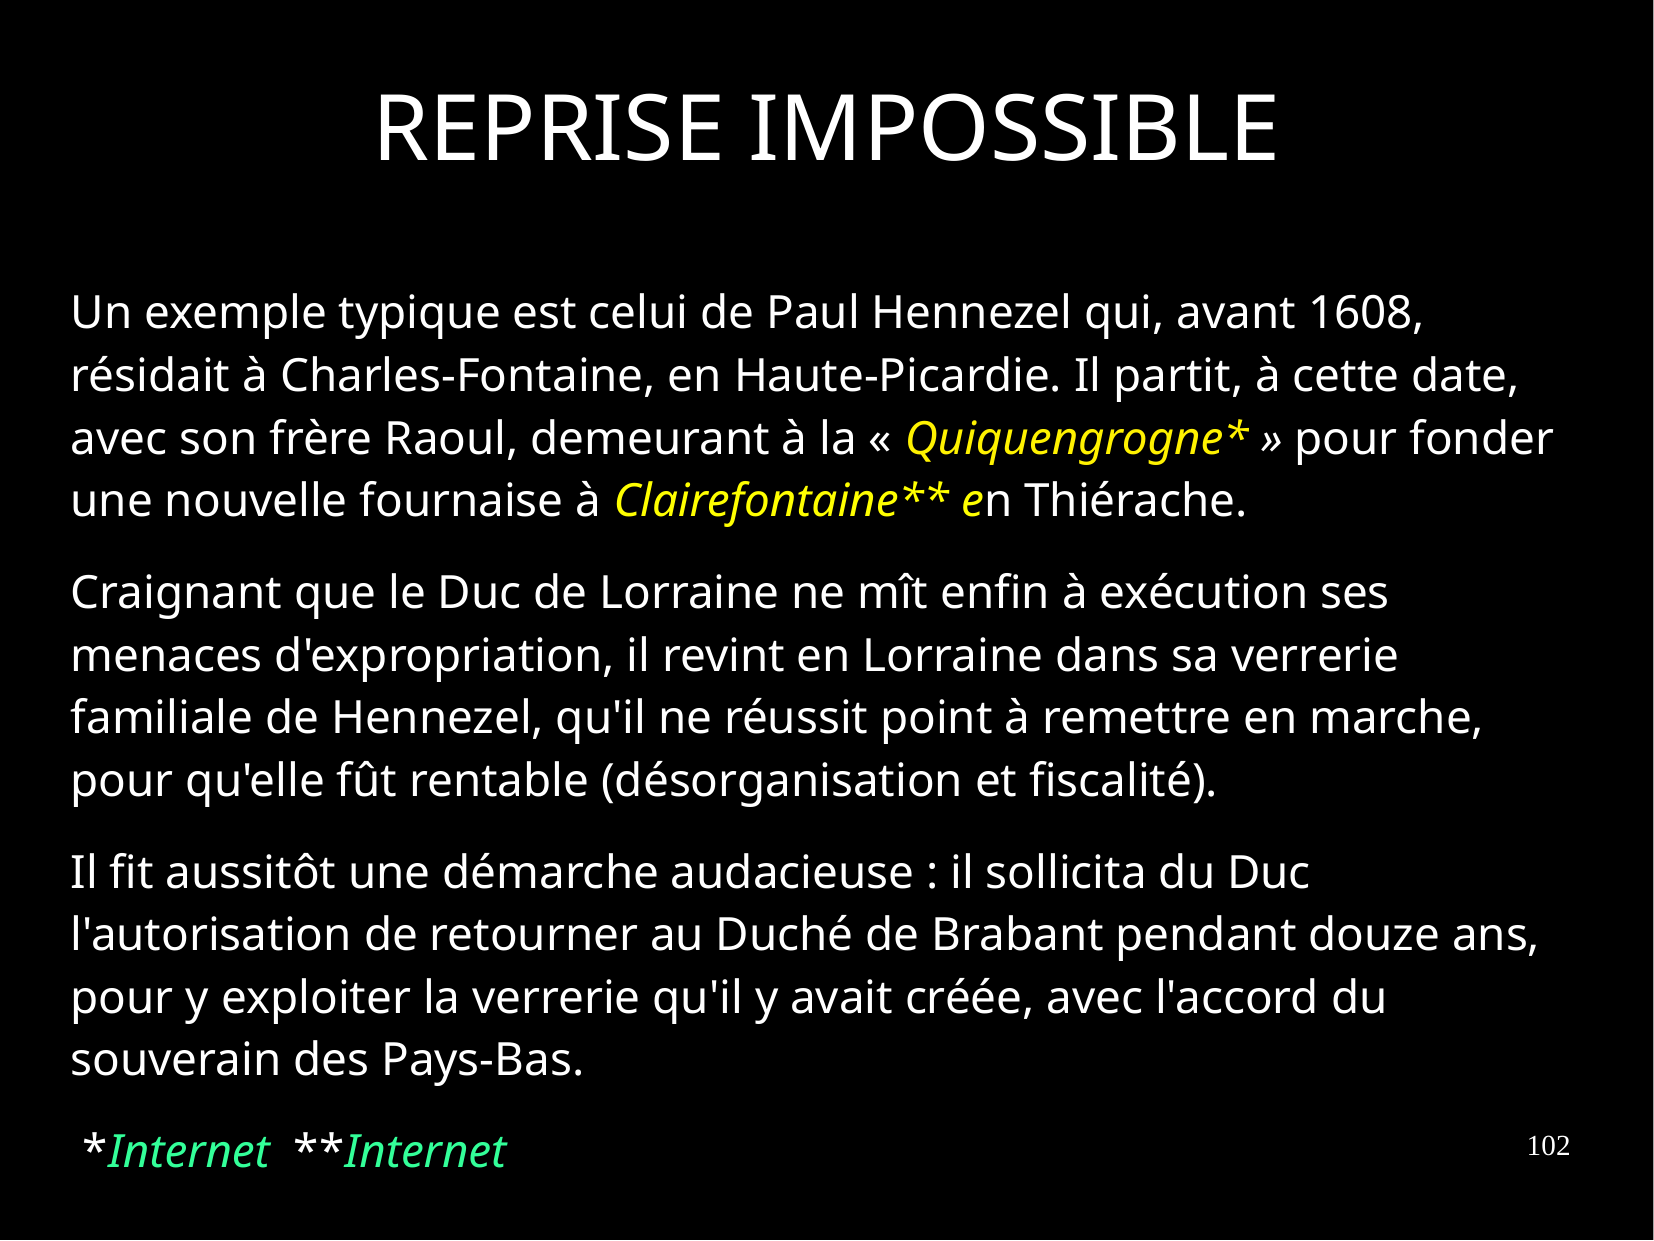

# REPRISE IMPOSSIBLE
Un exemple typique est celui de Paul Hennezel qui, avant 1608, résidait à Charles-Fontaine, en Haute-Picardie. Il partit, à cette date, avec son frère Raoul, demeurant à la « Quiquengrogne* » pour fonder une nouvelle fournaise à Clairefontaine** en Thiérache.
Craignant que le Duc de Lorraine ne mît enfin à exécution ses menaces d'expropriation, il revint en Lorraine dans sa verrerie familiale de Hennezel, qu'il ne réussit point à remettre en marche, pour qu'elle fût rentable (désorganisation et fiscalité).
Il fit aussitôt une démarche audacieuse : il sollicita du Duc l'autorisation de retourner au Duché de Brabant pendant douze ans, pour y exploiter la verrerie qu'il y avait créée, avec l'accord du souverain des Pays-Bas.
 *Internet **Internet
102